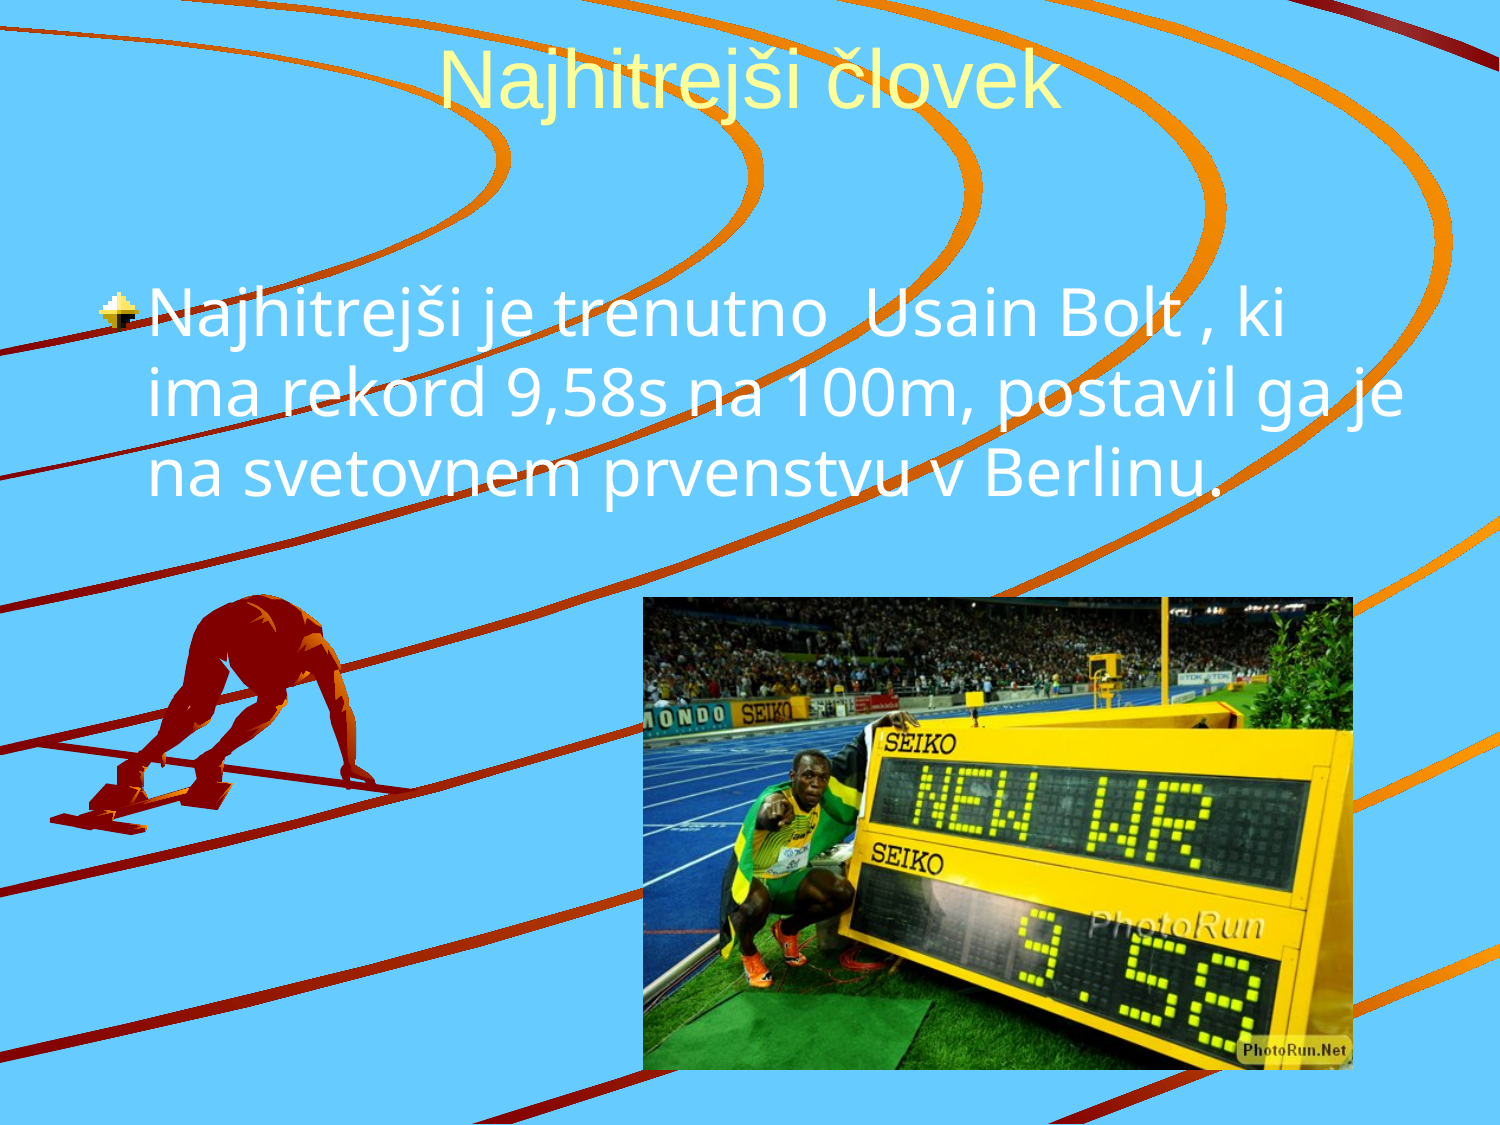

# Najhitrejši človek
Najhitrejši je trenutno  Usain Bolt , ki ima rekord 9,58s na 100m, postavil ga je na svetovnem prvenstvu v Berlinu.